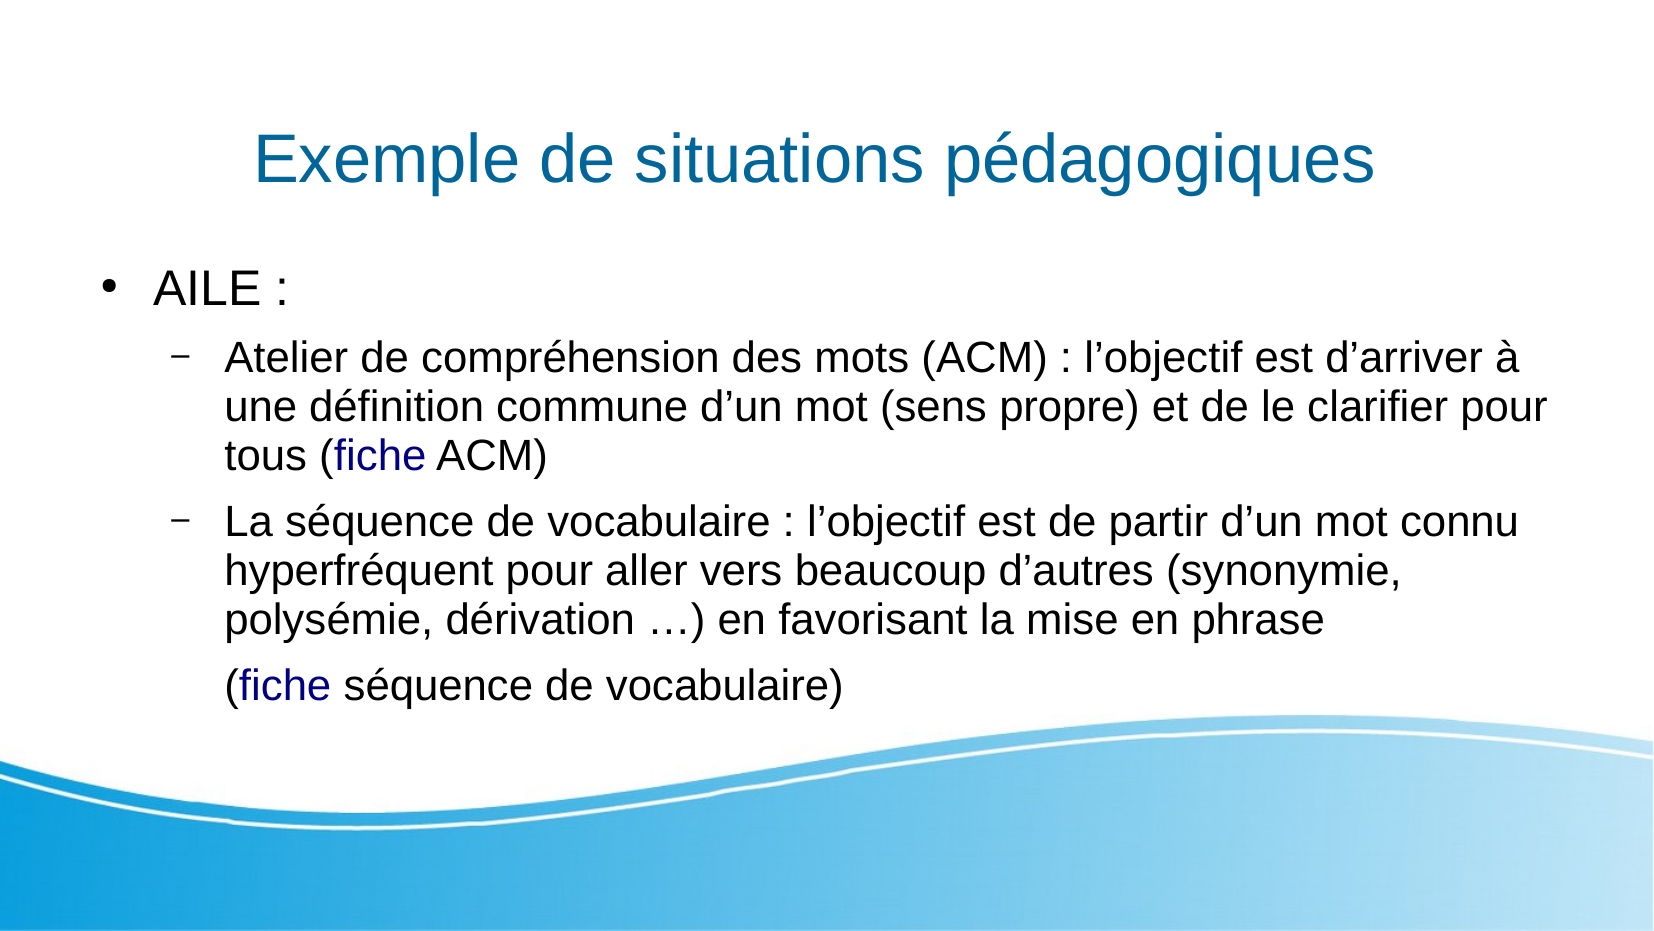

# Exemple de situations pédagogiques
AILE :
Atelier de compréhension des mots (ACM) : l’objectif est d’arriver à une définition commune d’un mot (sens propre) et de le clarifier pour tous (fiche ACM)
La séquence de vocabulaire : l’objectif est de partir d’un mot connu hyperfréquent pour aller vers beaucoup d’autres (synonymie, polysémie, dérivation …) en favorisant la mise en phrase
(fiche séquence de vocabulaire)